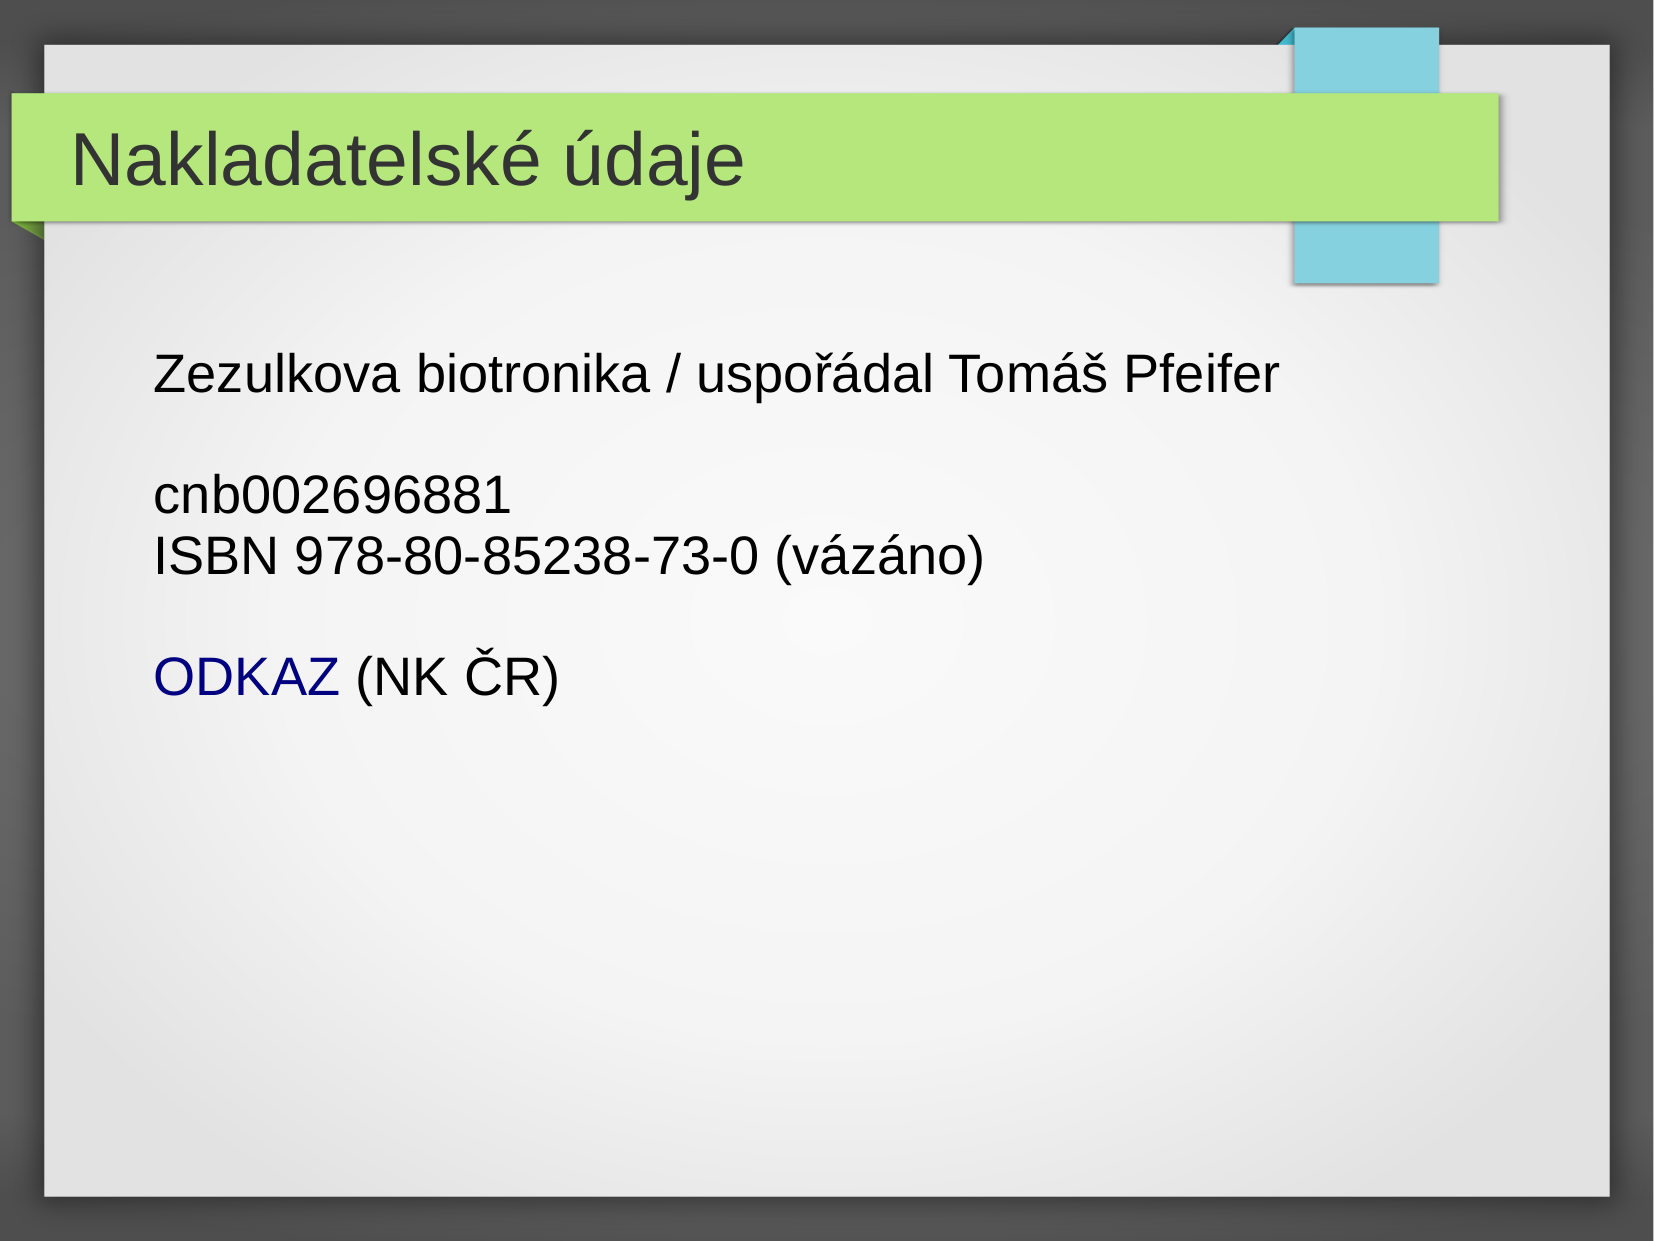

# Nakladatelské údaje
Zezulkova biotronika / uspořádal Tomáš Pfeifer
cnb002696881
ISBN 978-80-85238-73-0 (vázáno)
ODKAZ (NK ČR)